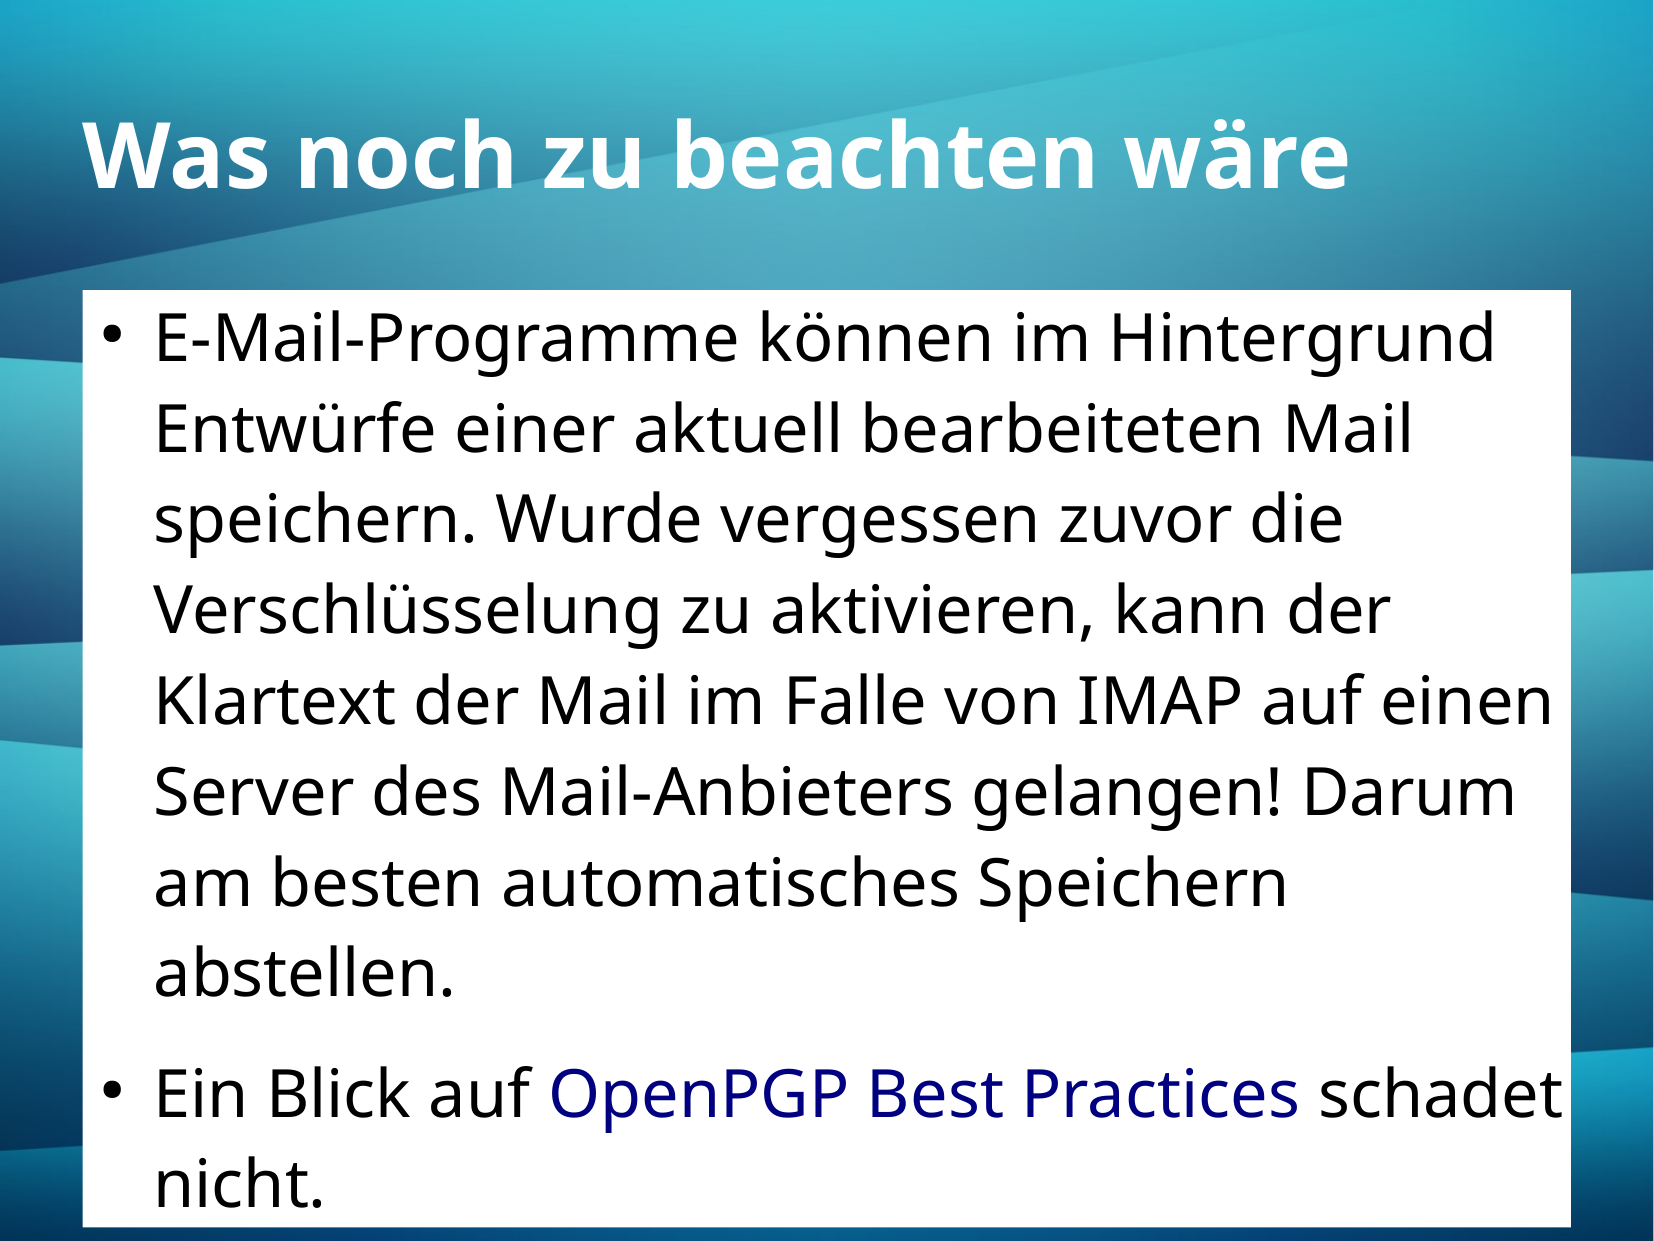

# Was noch zu beachten wäre
E-Mail-Programme können im Hintergrund Entwürfe einer aktuell bearbeiteten Mail speichern. Wurde vergessen zuvor die Verschlüsselung zu aktivieren, kann der Klartext der Mail im Falle von IMAP auf einen Server des Mail-Anbieters gelangen! Darum am besten automatisches Speichern abstellen.
Ein Blick auf OpenPGP Best Practices schadet nicht.
23.11.2013
CryptoParty, Kollnau
46